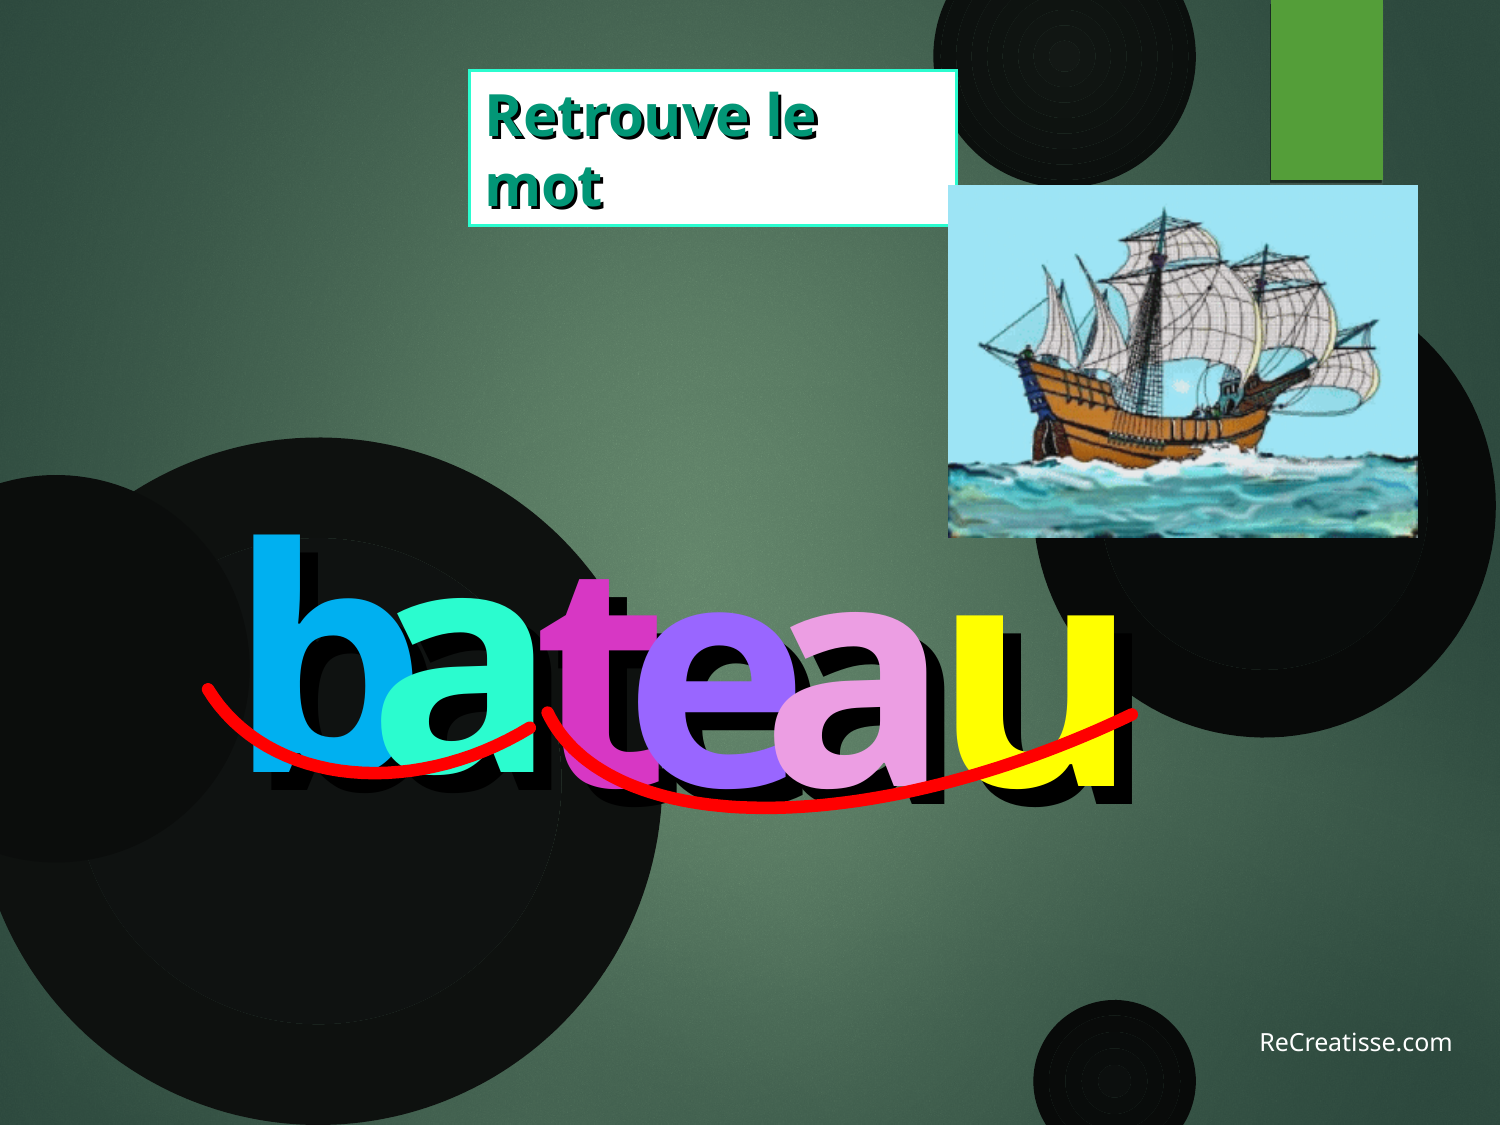

Retrouve le mot
b
a
t
e
a
u
ReCreatisse.com